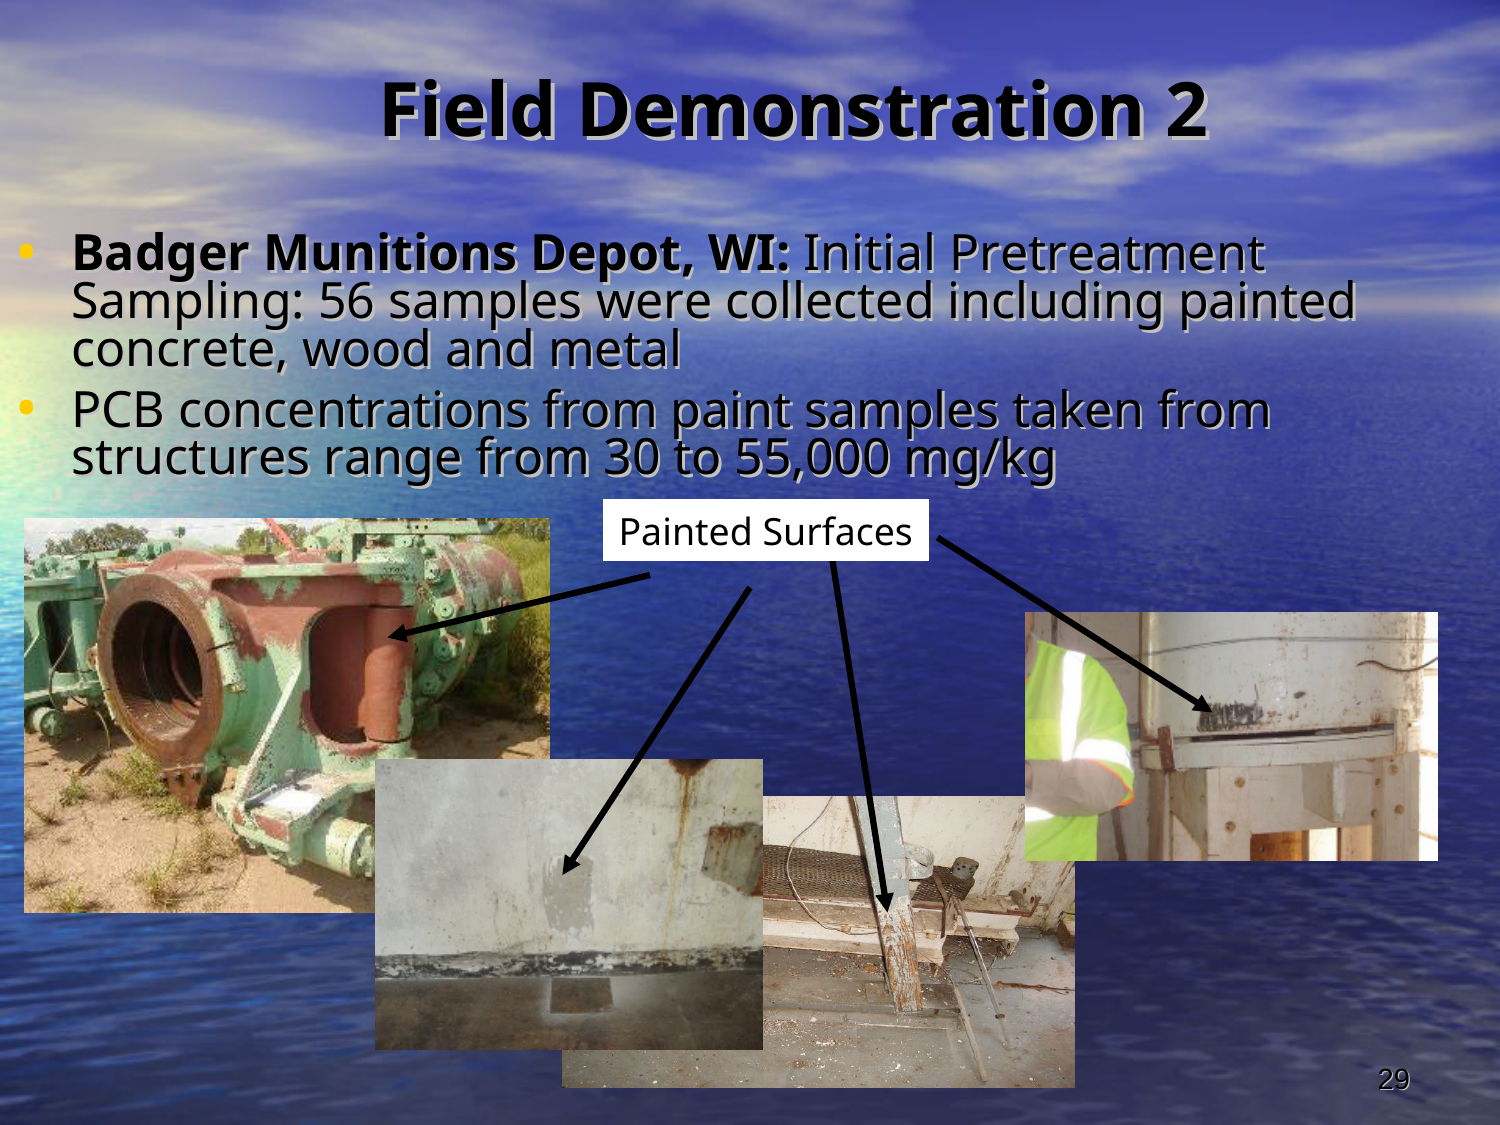

Field Demonstration 2
# Badger Munitions Depot, WI: Initial Pretreatment Sampling: 56 samples were collected including painted concrete, wood and metal
PCB concentrations from paint samples taken from structures range from 30 to 55,000 mg/kg
Painted Surfaces